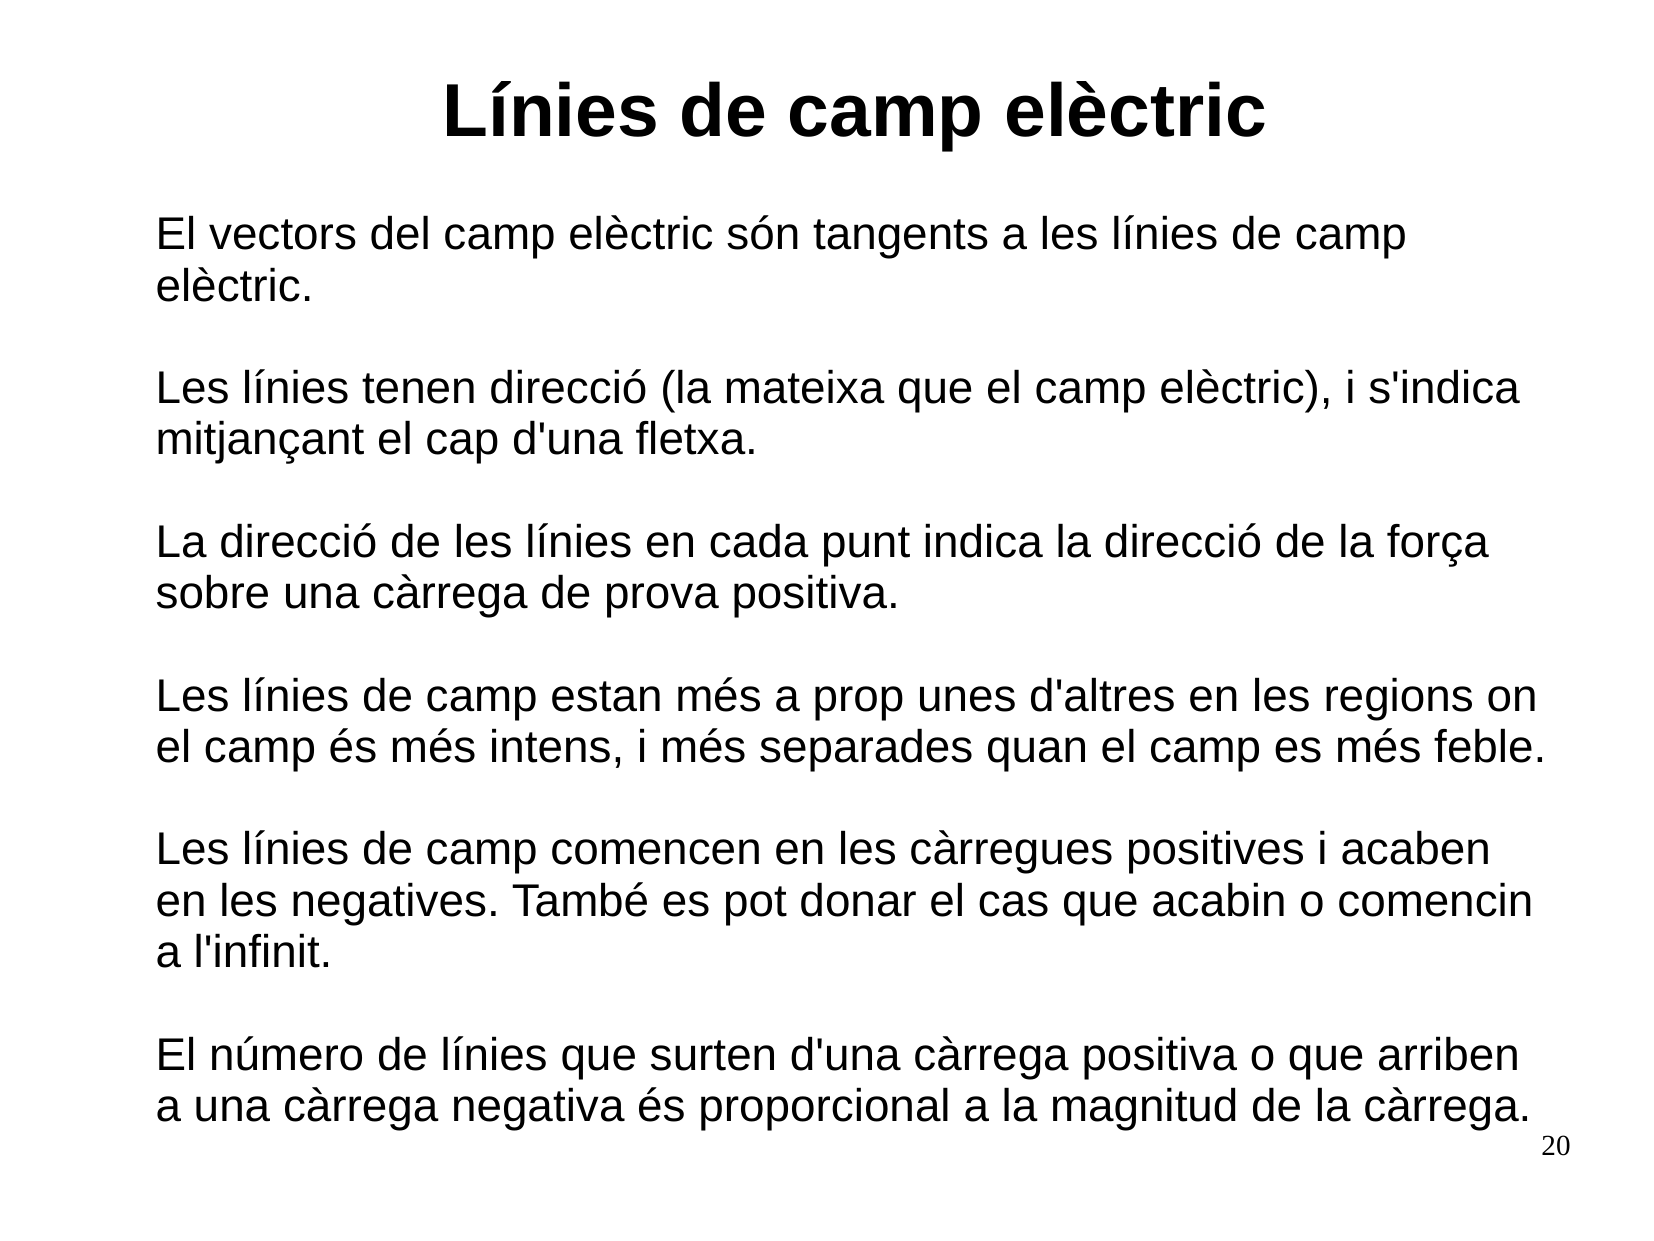

Línies de camp elèctric
El vectors del camp elèctric són tangents a les línies de camp elèctric.
Les línies tenen direcció (la mateixa que el camp elèctric), i s'indica mitjançant el cap d'una fletxa.
La direcció de les línies en cada punt indica la direcció de la força sobre una càrrega de prova positiva.
Les línies de camp estan més a prop unes d'altres en les regions on el camp és més intens, i més separades quan el camp es més feble.
Les línies de camp comencen en les càrregues positives i acaben en les negatives. També es pot donar el cas que acabin o comencin a l'infinit.
El número de línies que surten d'una càrrega positiva o que arriben a una càrrega negativa és proporcional a la magnitud de la càrrega.
20